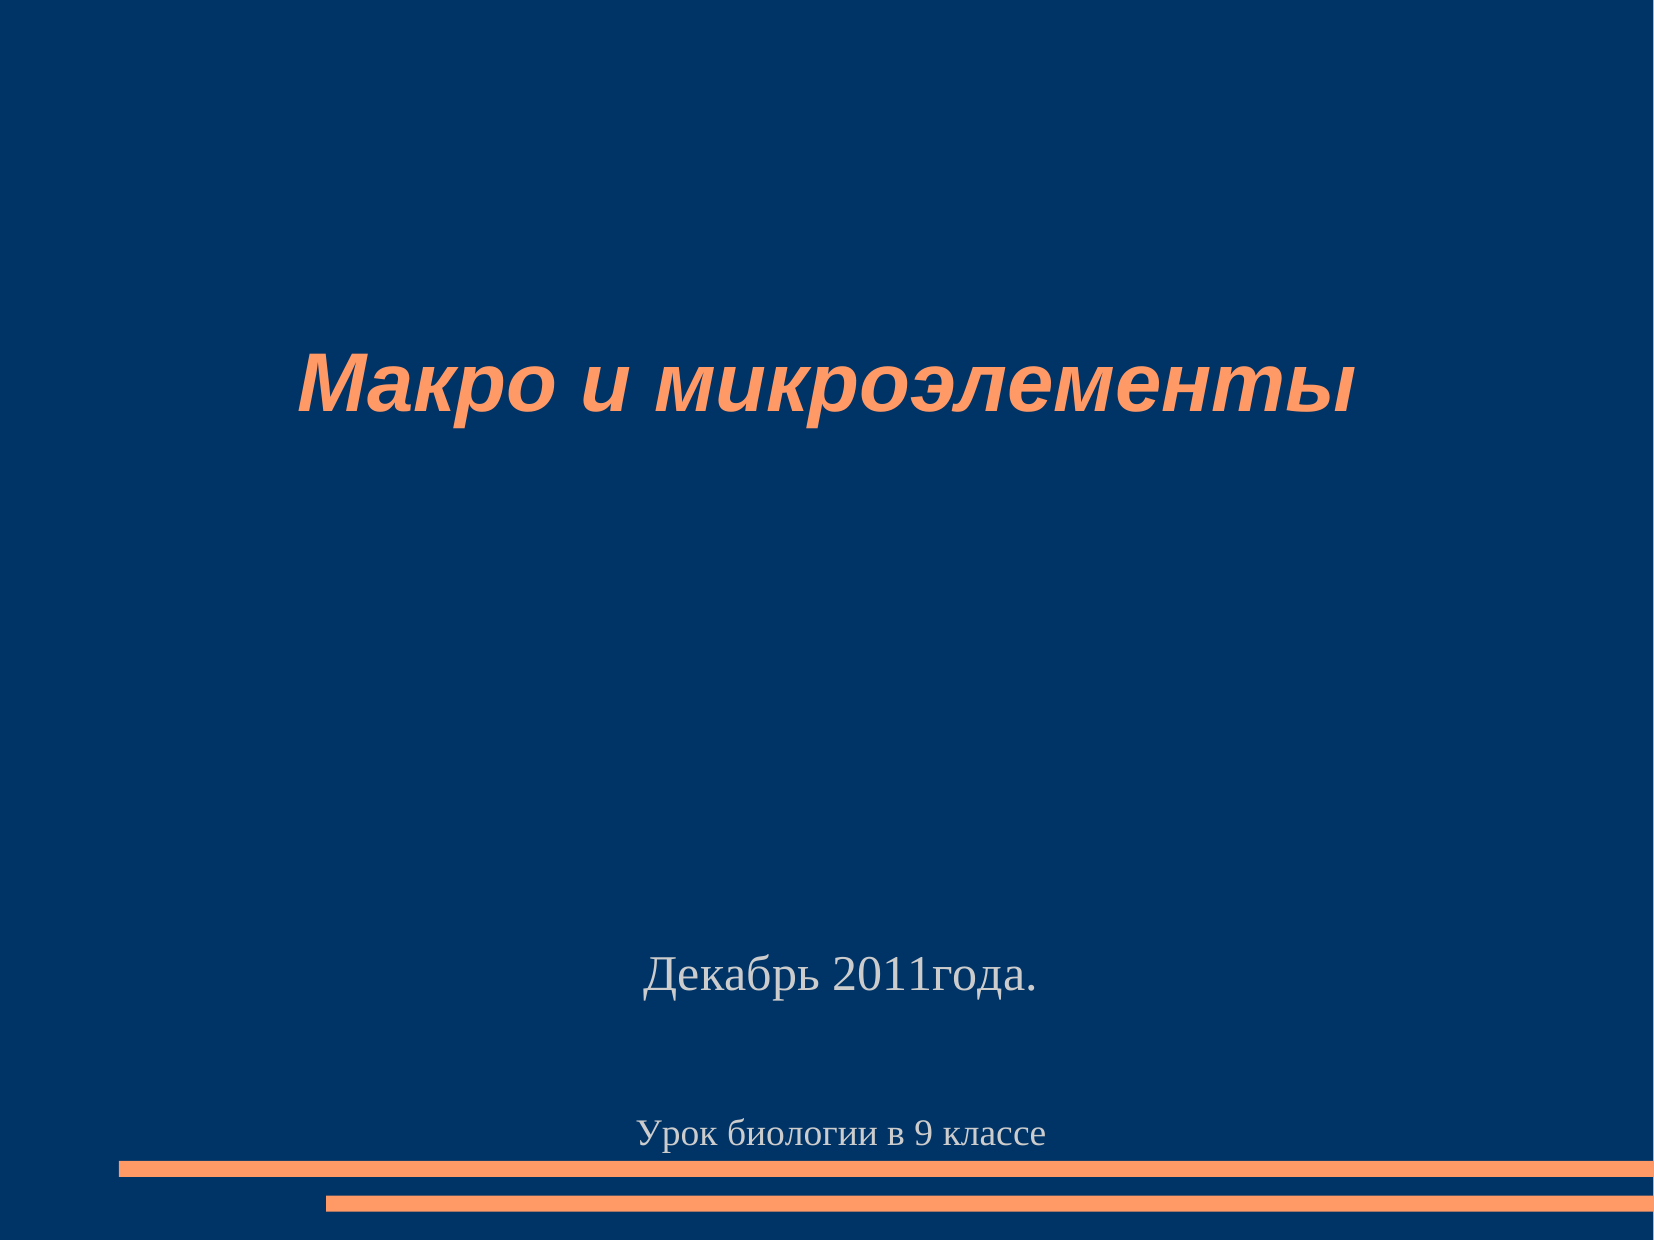

# Макро и микроэлементы
Декабрь 2011года.
Урок биологии в 9 классе